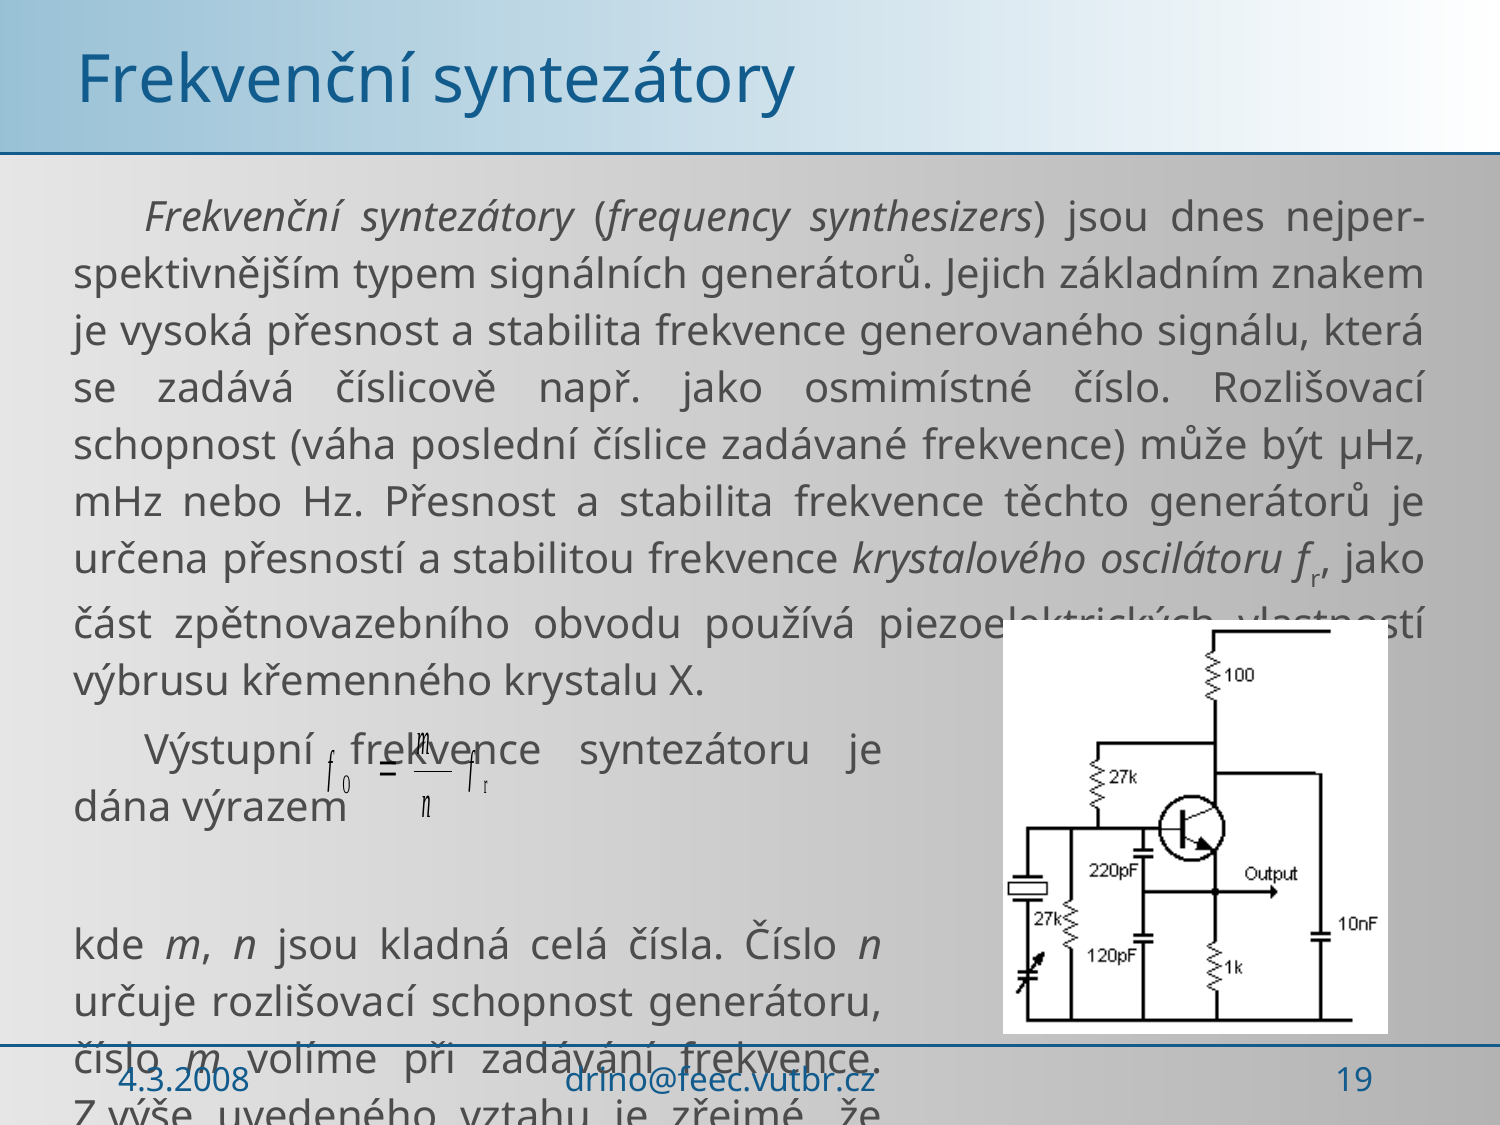

# Frekvenční syntezátory
Frekvenční syntezátory (frequency synthesizers) jsou dnes nejper-spektivnějším typem signálních generátorů. Jejich základním znakem je vysoká přesnost a stabilita frekvence generovaného signálu, která se zadává číslicově např. jako osmimístné číslo. Rozlišovací schopnost (váha poslední číslice zadávané frekvence) může být μHz, mHz nebo Hz. Přesnost a stabilita frekvence těchto generátorů je určena přesností a stabilitou frekvence krystalového oscilátoru fr, jako část zpětnovazebního obvodu používá piezoelektrických vlastností výbrusu křemenného krystalu X.
Výstupní frekvence syntezátoru je dána výrazem
kde m, n jsou kladná celá čísla. Číslo n určuje rozlišovací schopnost generátoru, číslo m volíme při zadávání frekvence. Z výše uvedeného vztahu je zřejmé, že
4.3.2008
drino@feec.vutbr.cz